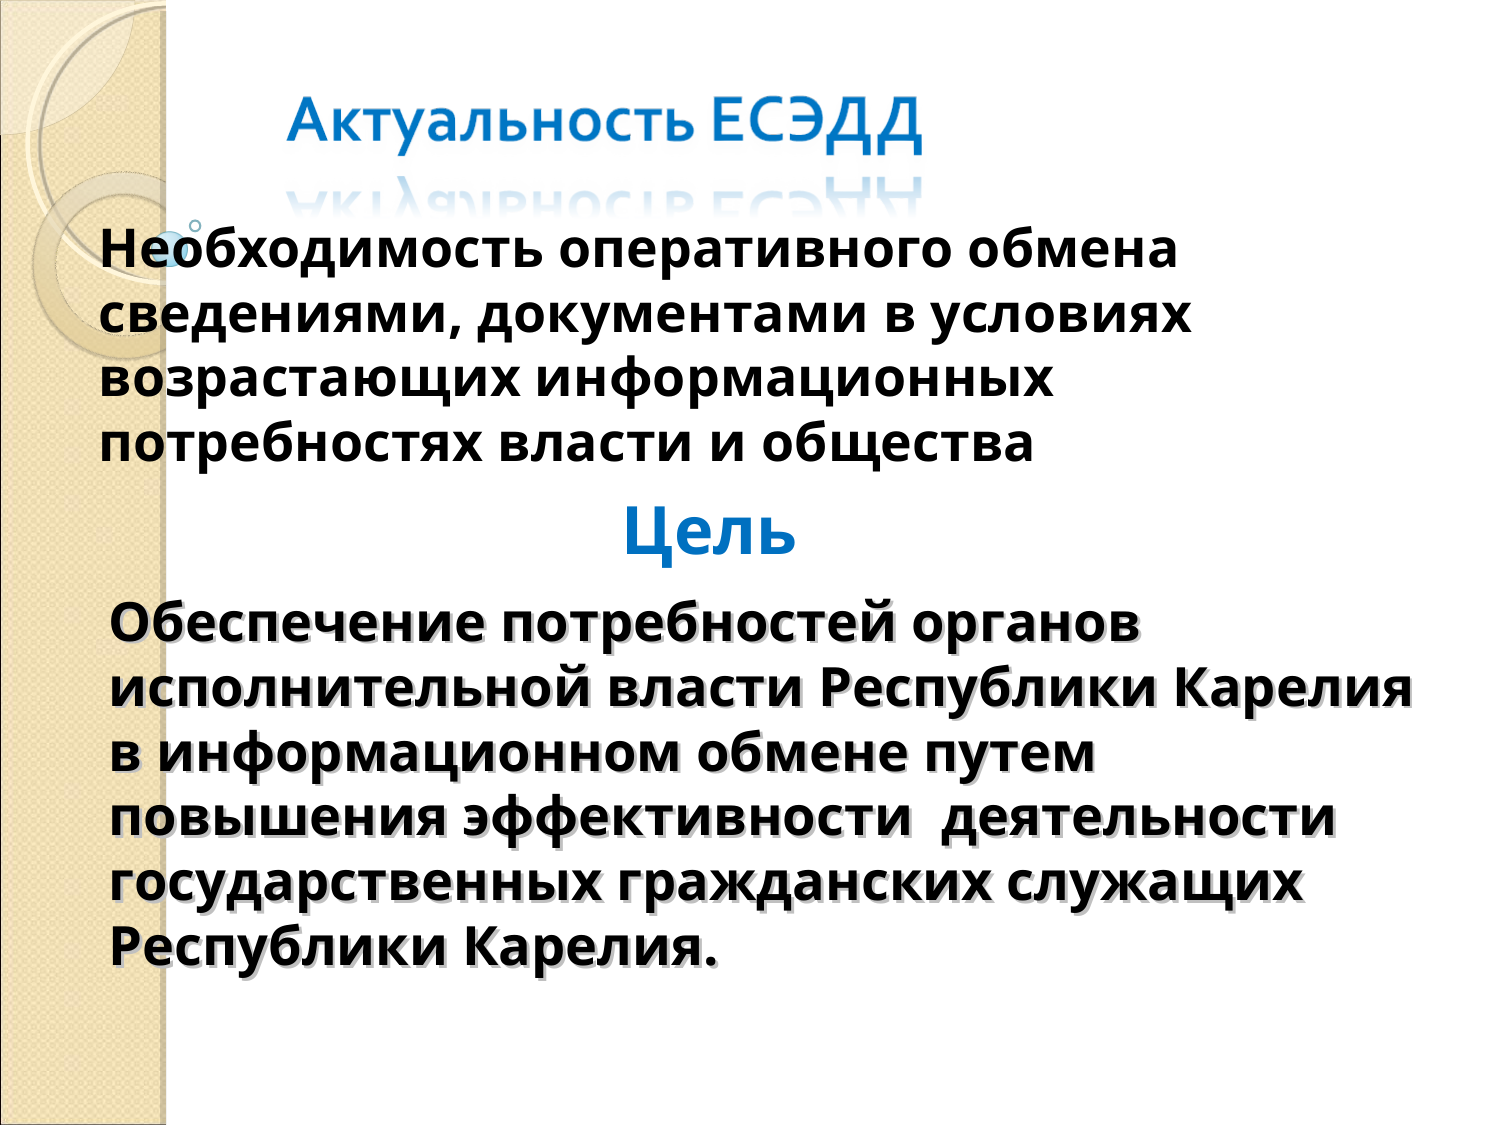

# Необходимость оперативного обмена сведениями, документами в условиях возрастающих информационных потребностях власти и общества
Цель
Обеспечение потребностей органов исполнительной власти Республики Карелия в информационном обмене путем повышения эффективности деятельности государственных гражданских служащих Республики Карелия.